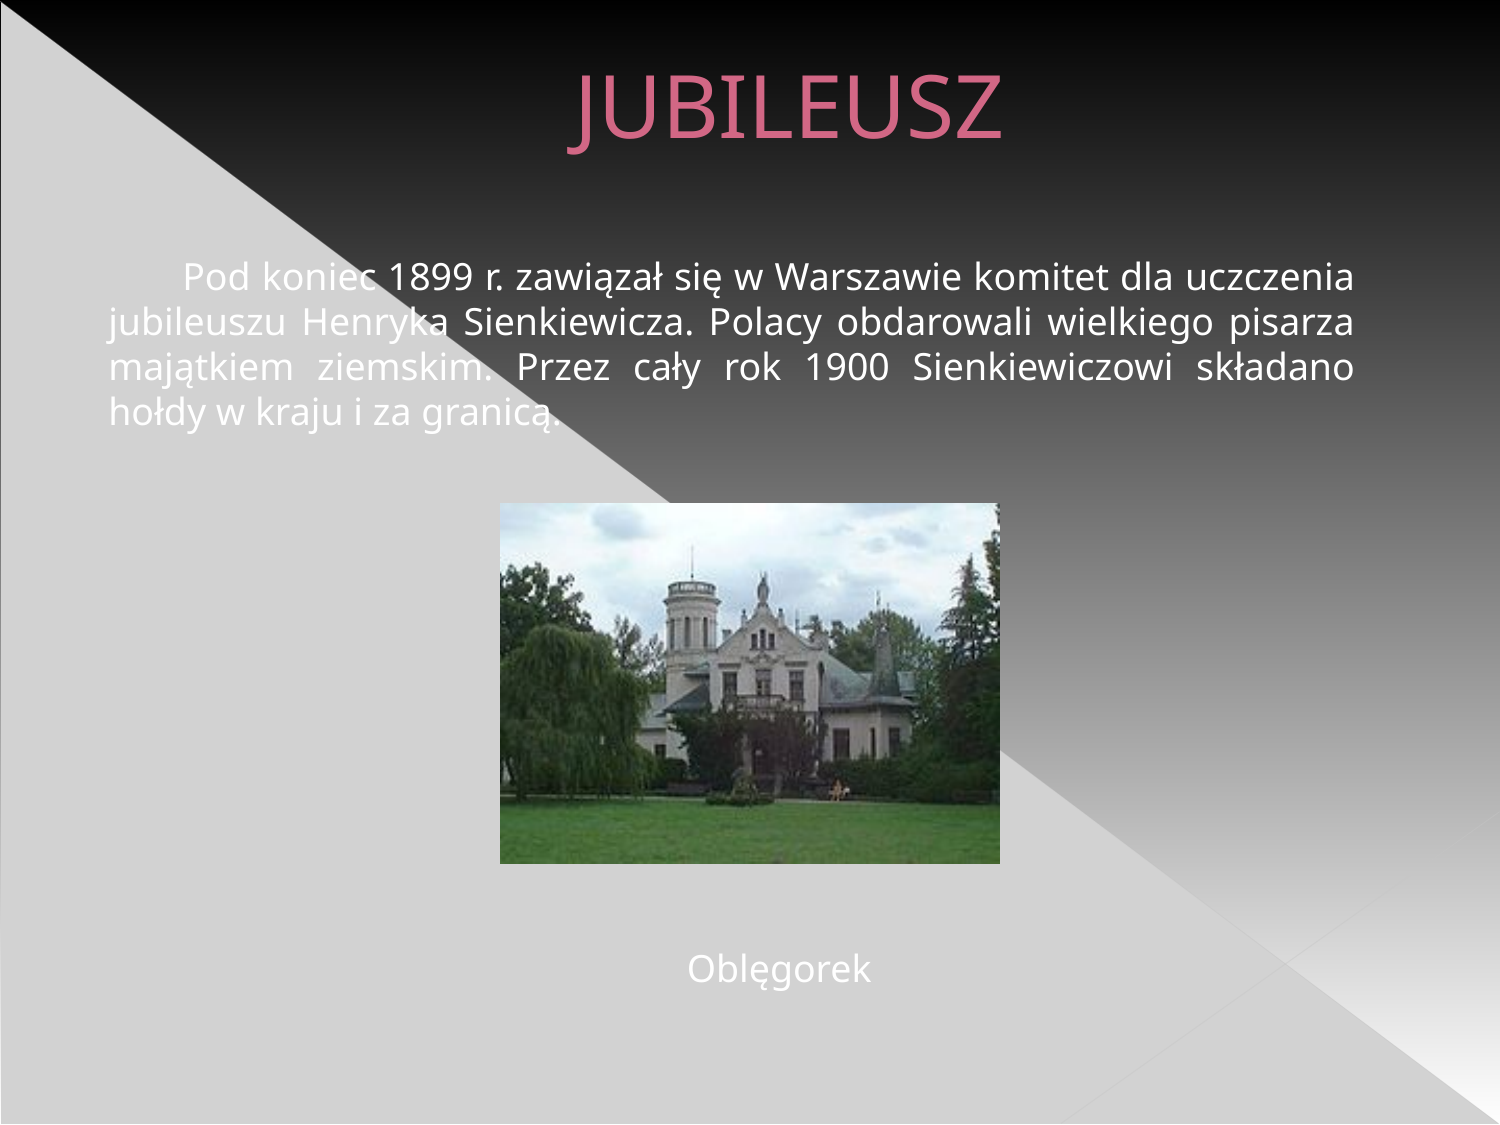

# JUBILEUSZ
	Pod koniec 1899 r. zawiązał się w Warszawie komitet dla uczczenia jubileuszu Henryka Sienkiewicza. Polacy obdarowali wielkiego pisarza majątkiem ziemskim. Przez cały rok 1900 Sienkiewiczowi składano hołdy w kraju i za granicą.
Oblęgorek